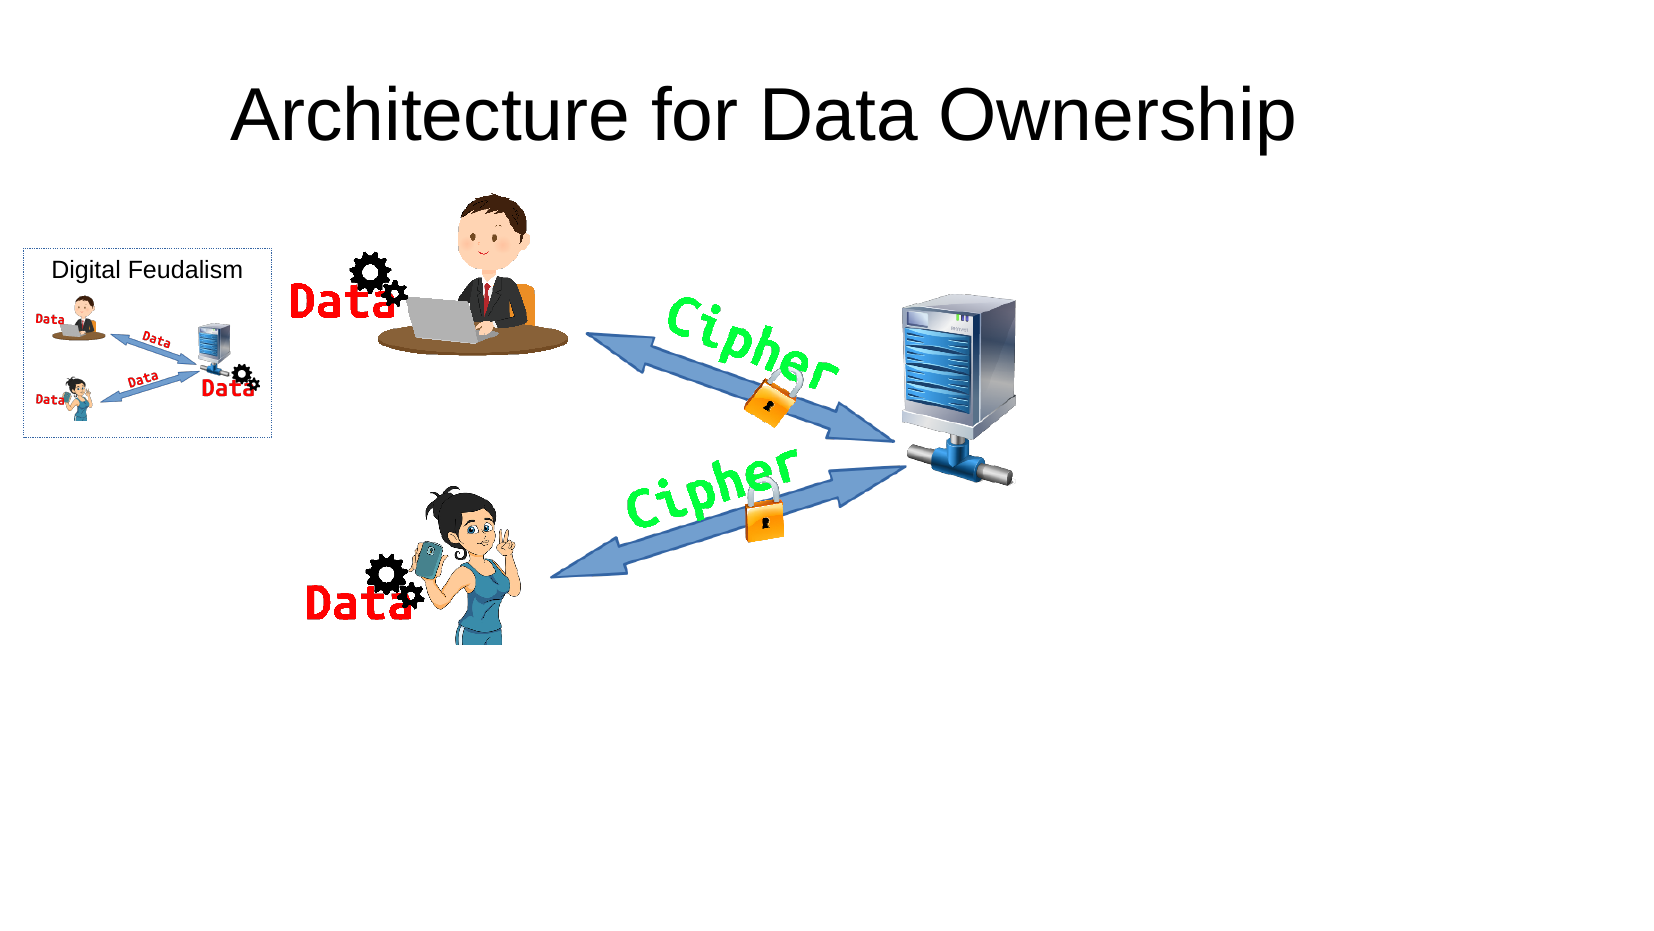

# Architecture for Data Ownership
Digital Feudalism